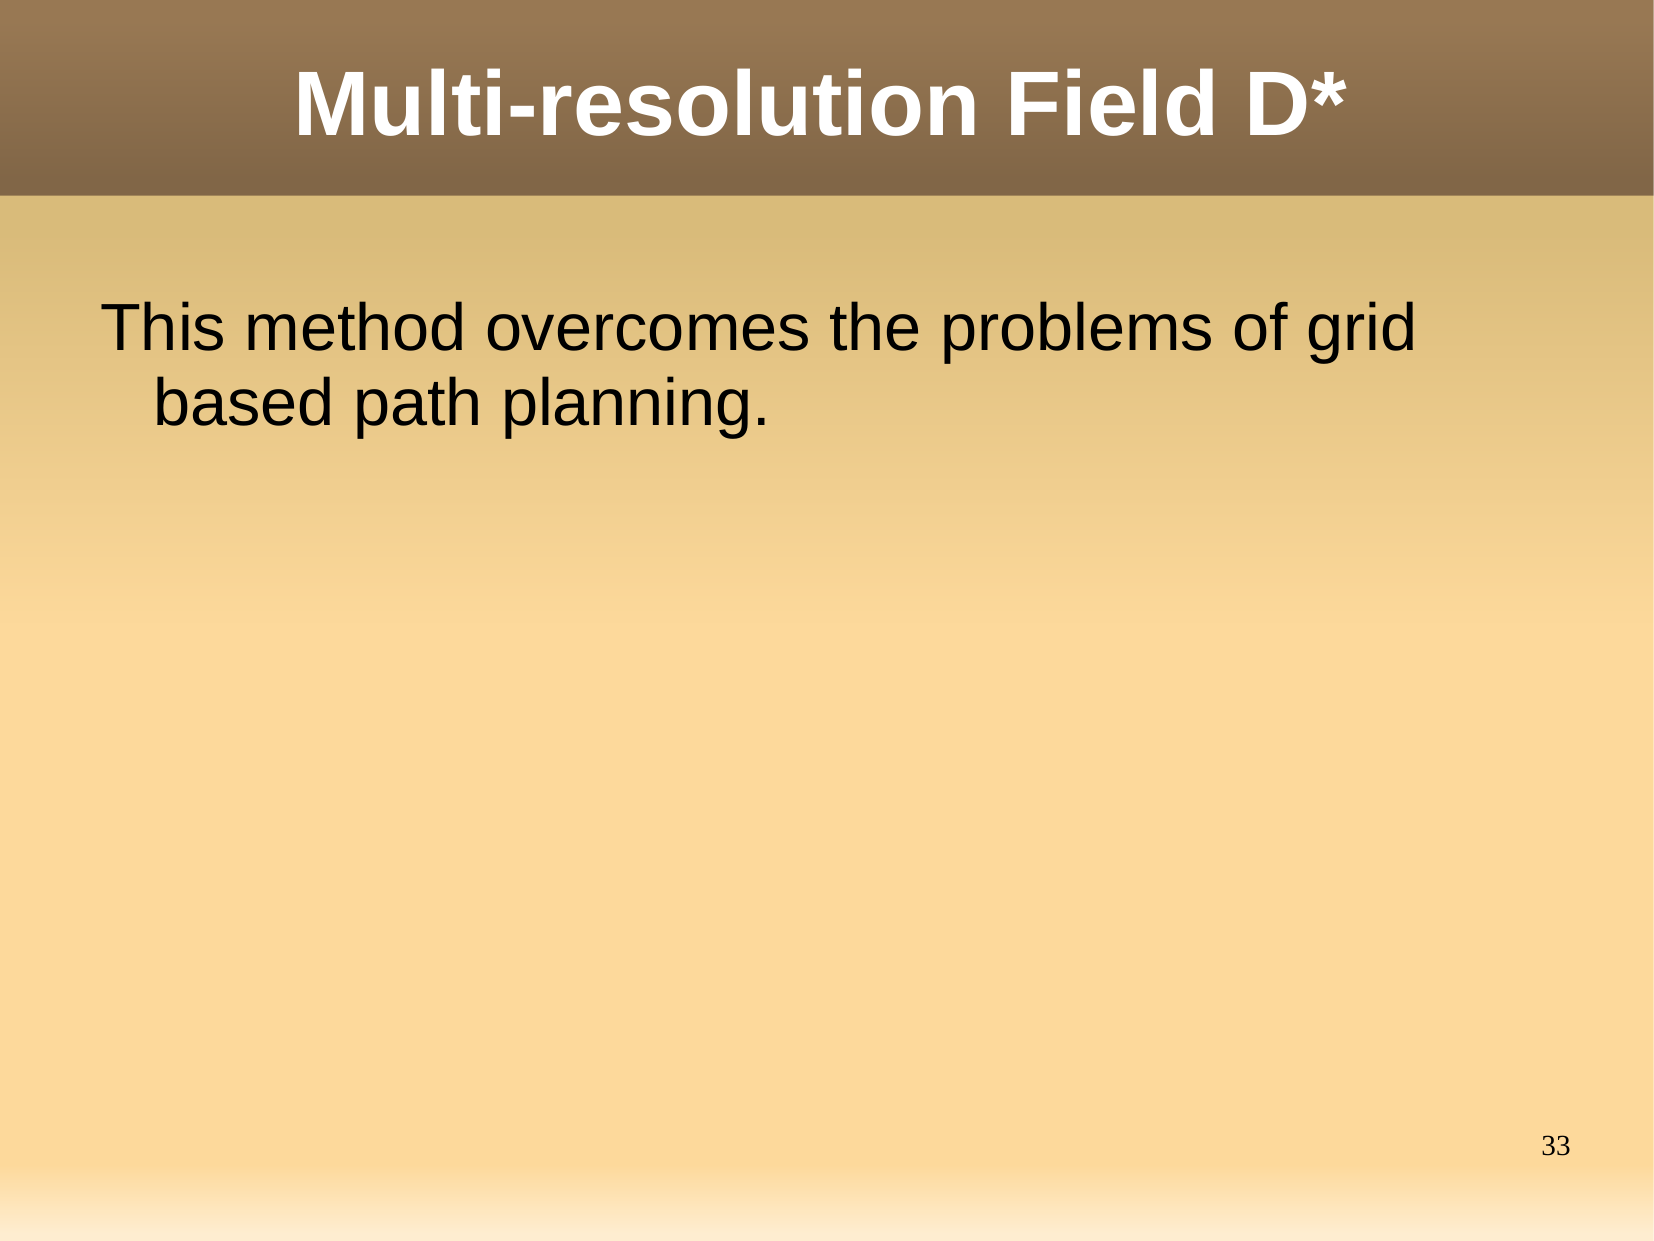

# Multi-resolution Field D*
This method overcomes the problems of grid based path planning.
33